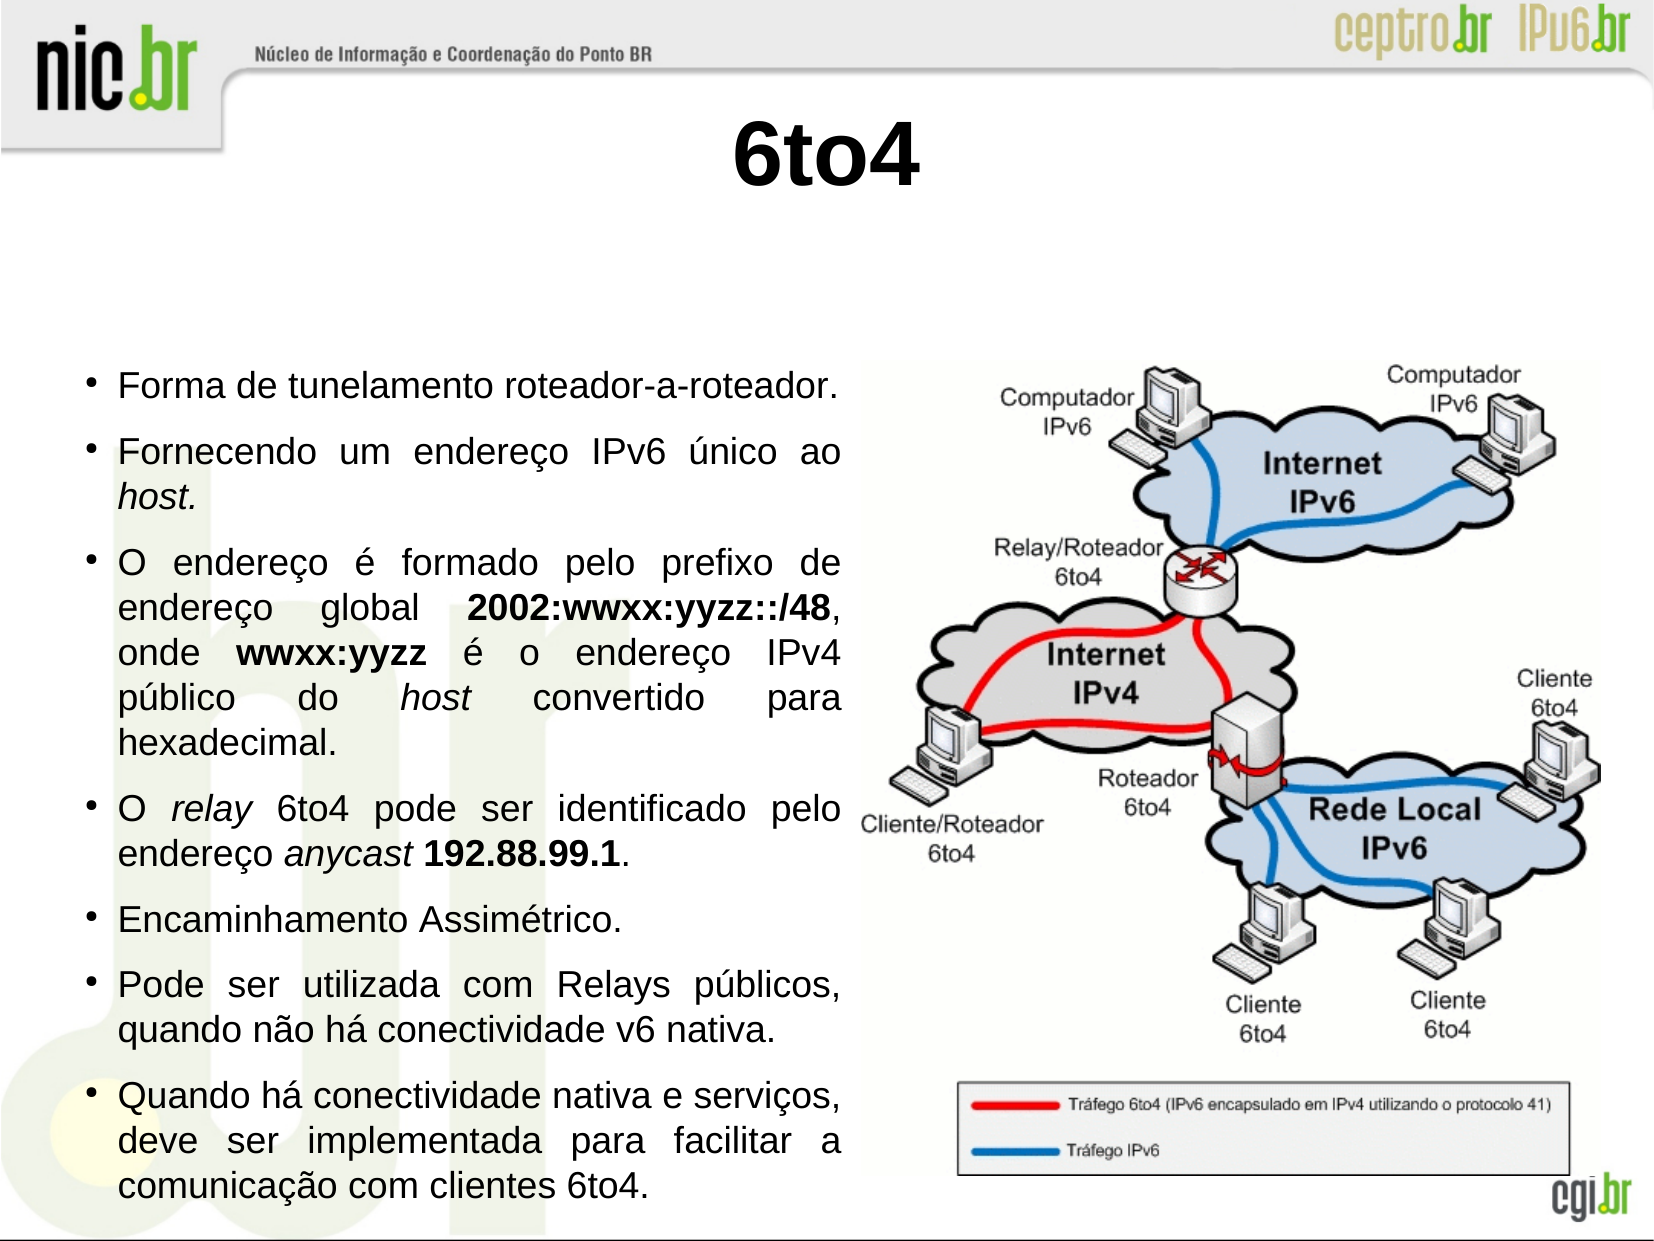

6to4
Forma de tunelamento roteador-a-roteador.
Fornecendo um endereço IPv6 único ao host.
O endereço é formado pelo prefixo de endereço global 2002:wwxx:yyzz::/48, onde wwxx:yyzz é o endereço IPv4 público do host convertido para hexadecimal.
O relay 6to4 pode ser identificado pelo endereço anycast 192.88.99.1.
Encaminhamento Assimétrico.
Pode ser utilizada com Relays públicos, quando não há conectividade v6 nativa.
Quando há conectividade nativa e serviços, deve ser implementada para facilitar a comunicação com clientes 6to4.